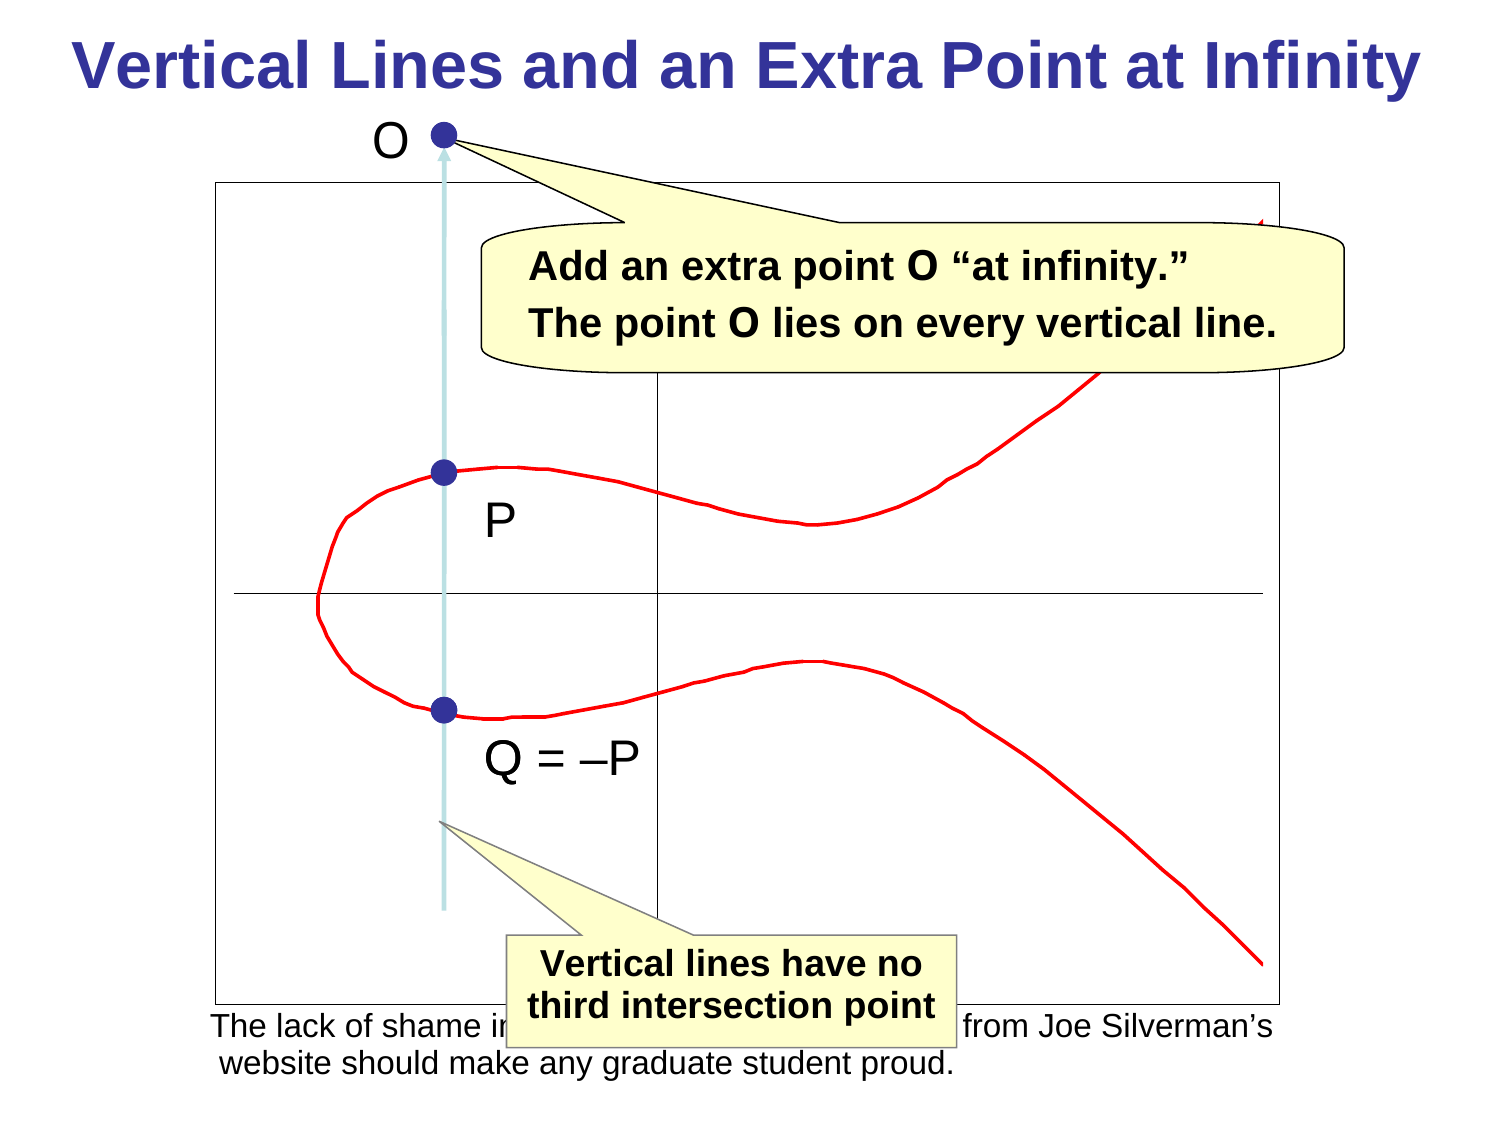

# Vertical Lines and an Extra Point at Infinity
O
Add an extra point O “at infinity.”
The point O lies on every vertical line.
Vertical lines have no third intersection point
P
Q
Q = –P
The lack of shame involved in the theft of this slide from Joe Silverman’s
 website should make any graduate student proud.